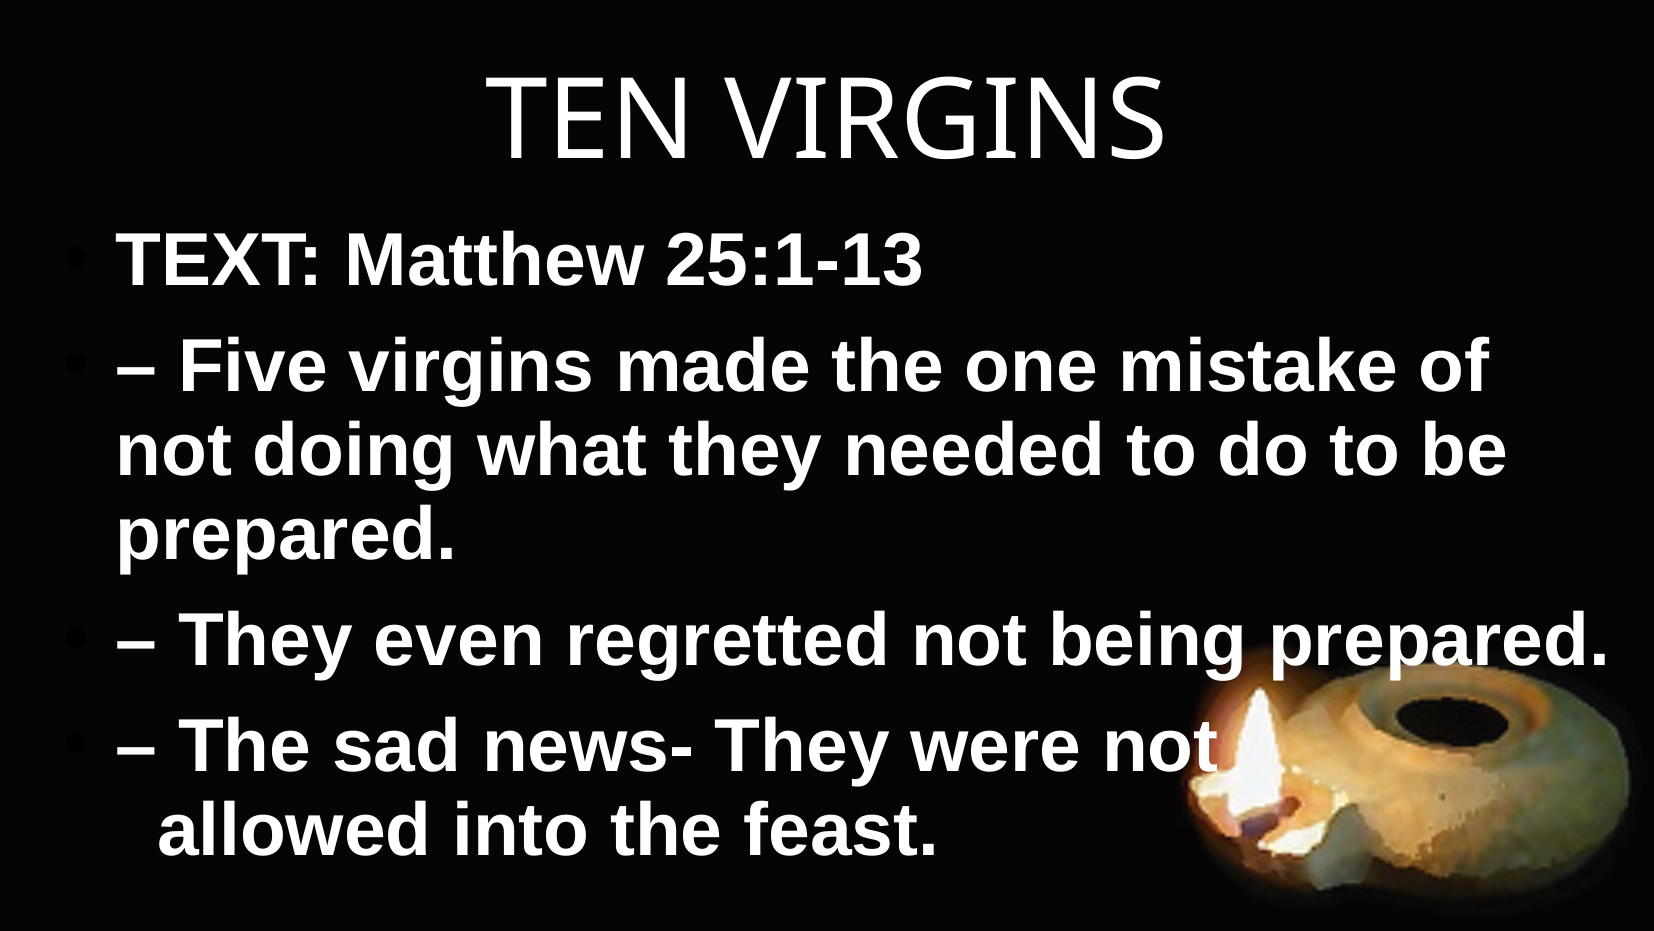

# TEN VIRGINS
TEXT: Matthew 25:1-13
– Five virgins made the one mistake of not doing what they needed to do to be prepared.
– They even regretted not being prepared.
– The sad news- They were not allowed into the feast.